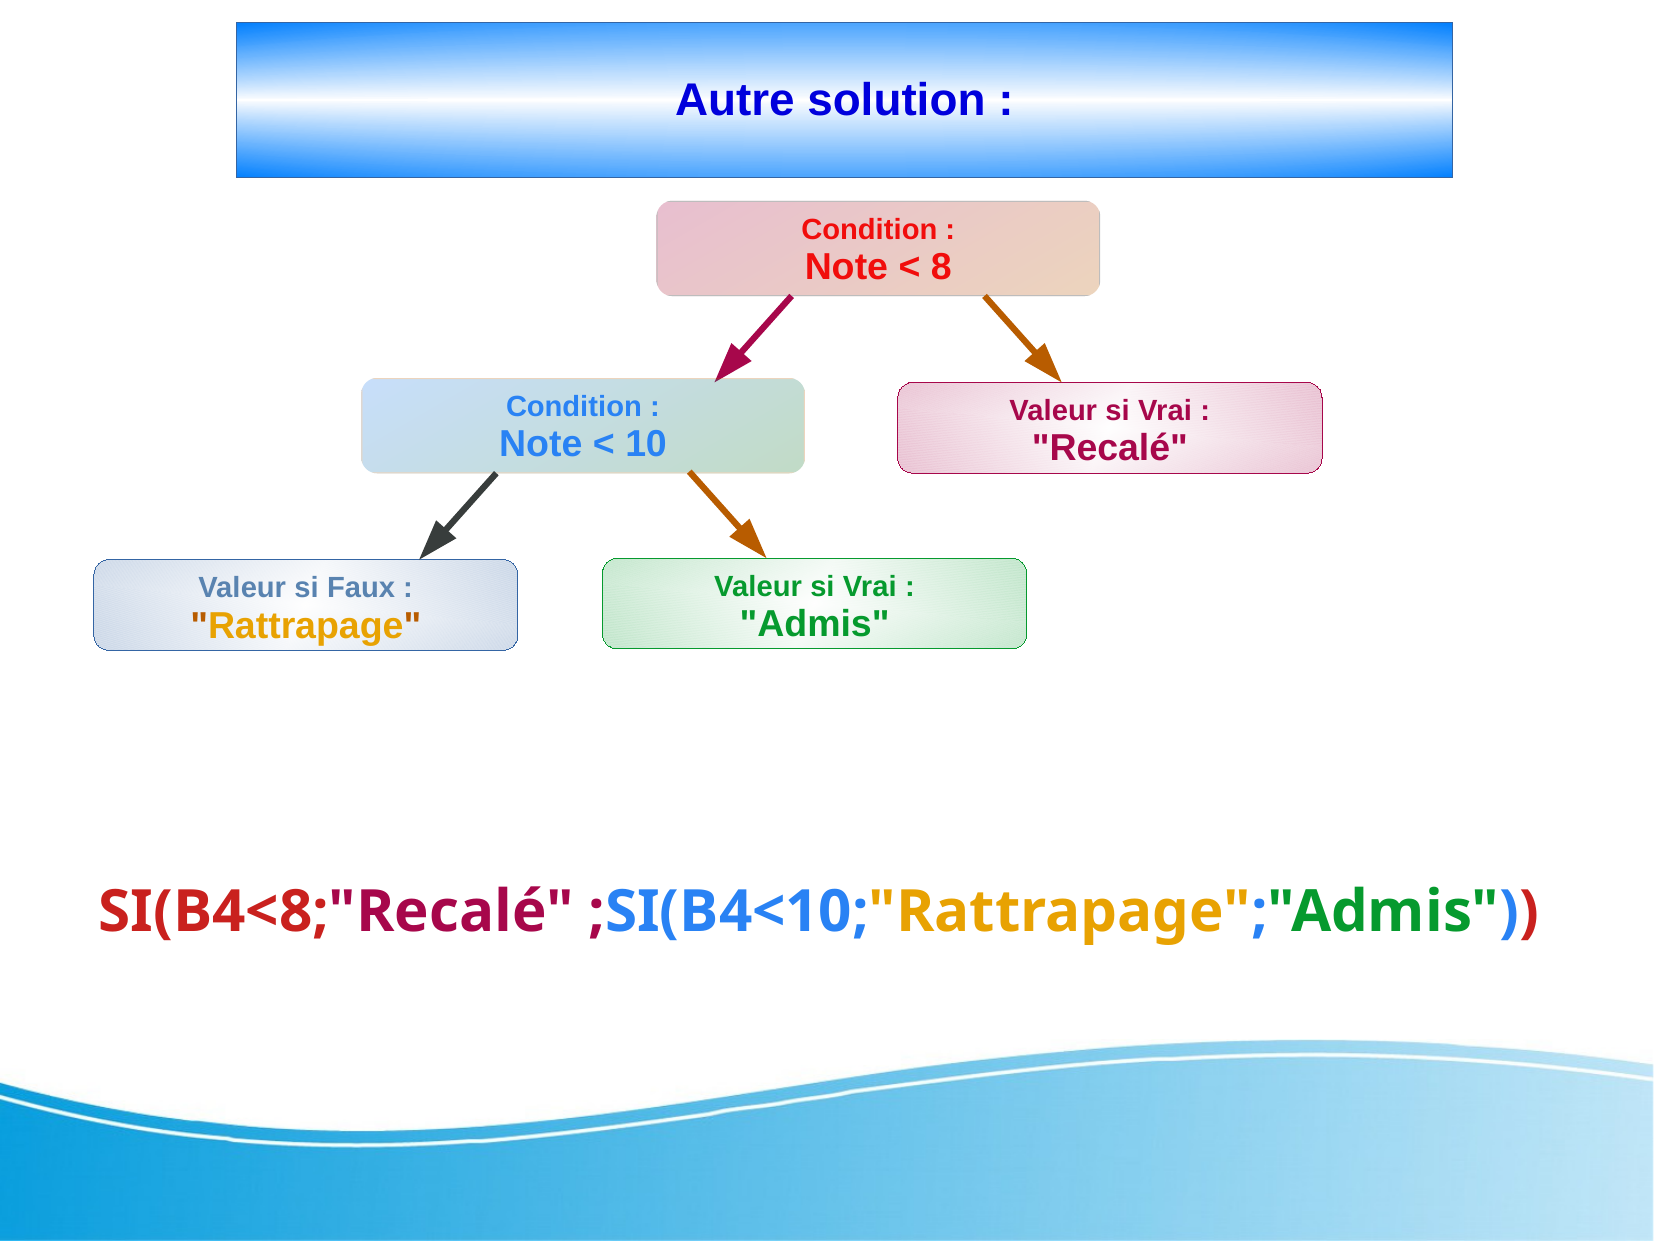

Autre solution :
Condition :
Note < 8
Condition :
Note < 10
Valeur si Vrai :
"Recalé"
Valeur si Vrai :
"Admis"
Valeur si Faux :
"Rattrapage"
SI(B4<8;"Recalé" ;SI(B4<10;"Rattrapage";"Admis"))